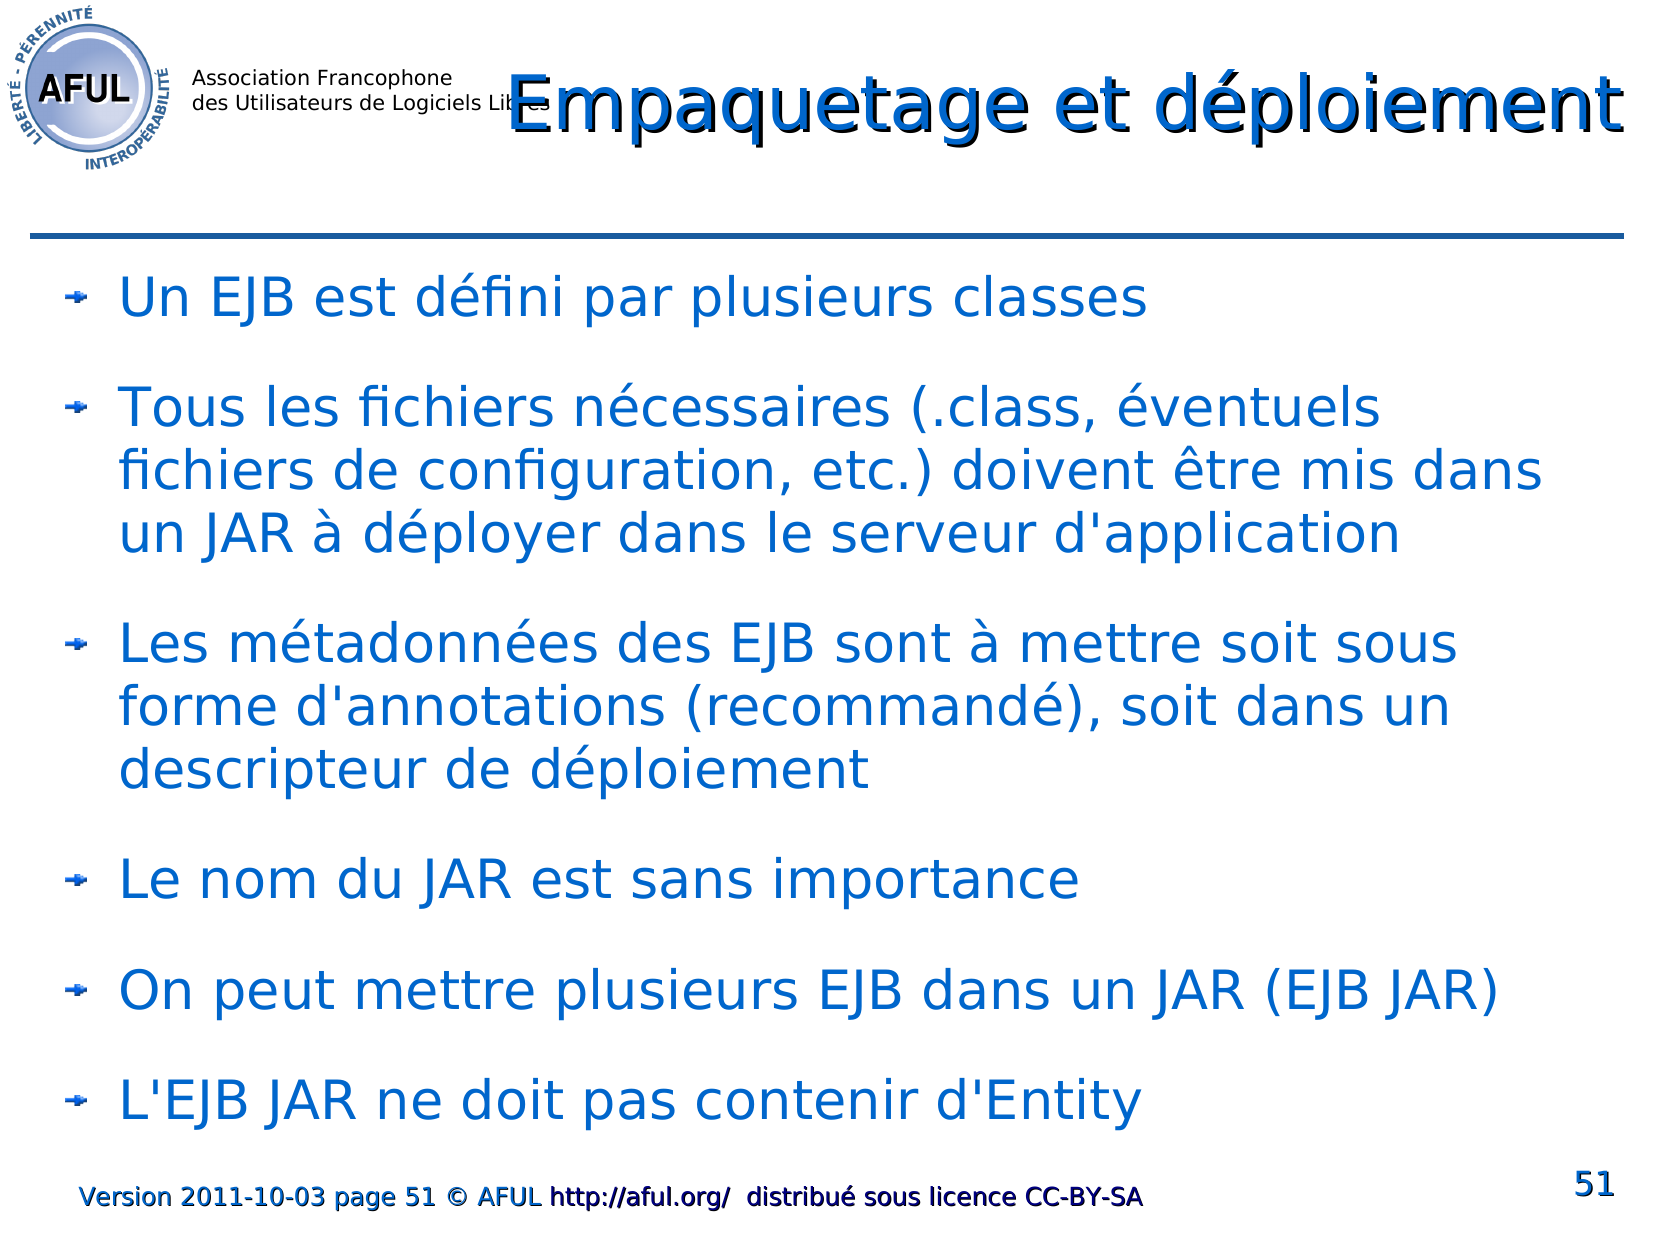

# Empaquetage et déploiement
Un EJB est défini par plusieurs classes
Tous les fichiers nécessaires (.class, éventuels fichiers de configuration, etc.) doivent être mis dans un JAR à déployer dans le serveur d'application
Les métadonnées des EJB sont à mettre soit sous forme d'annotations (recommandé), soit dans un descripteur de déploiement
Le nom du JAR est sans importance
On peut mettre plusieurs EJB dans un JAR (EJB JAR)
L'EJB JAR ne doit pas contenir d'Entity